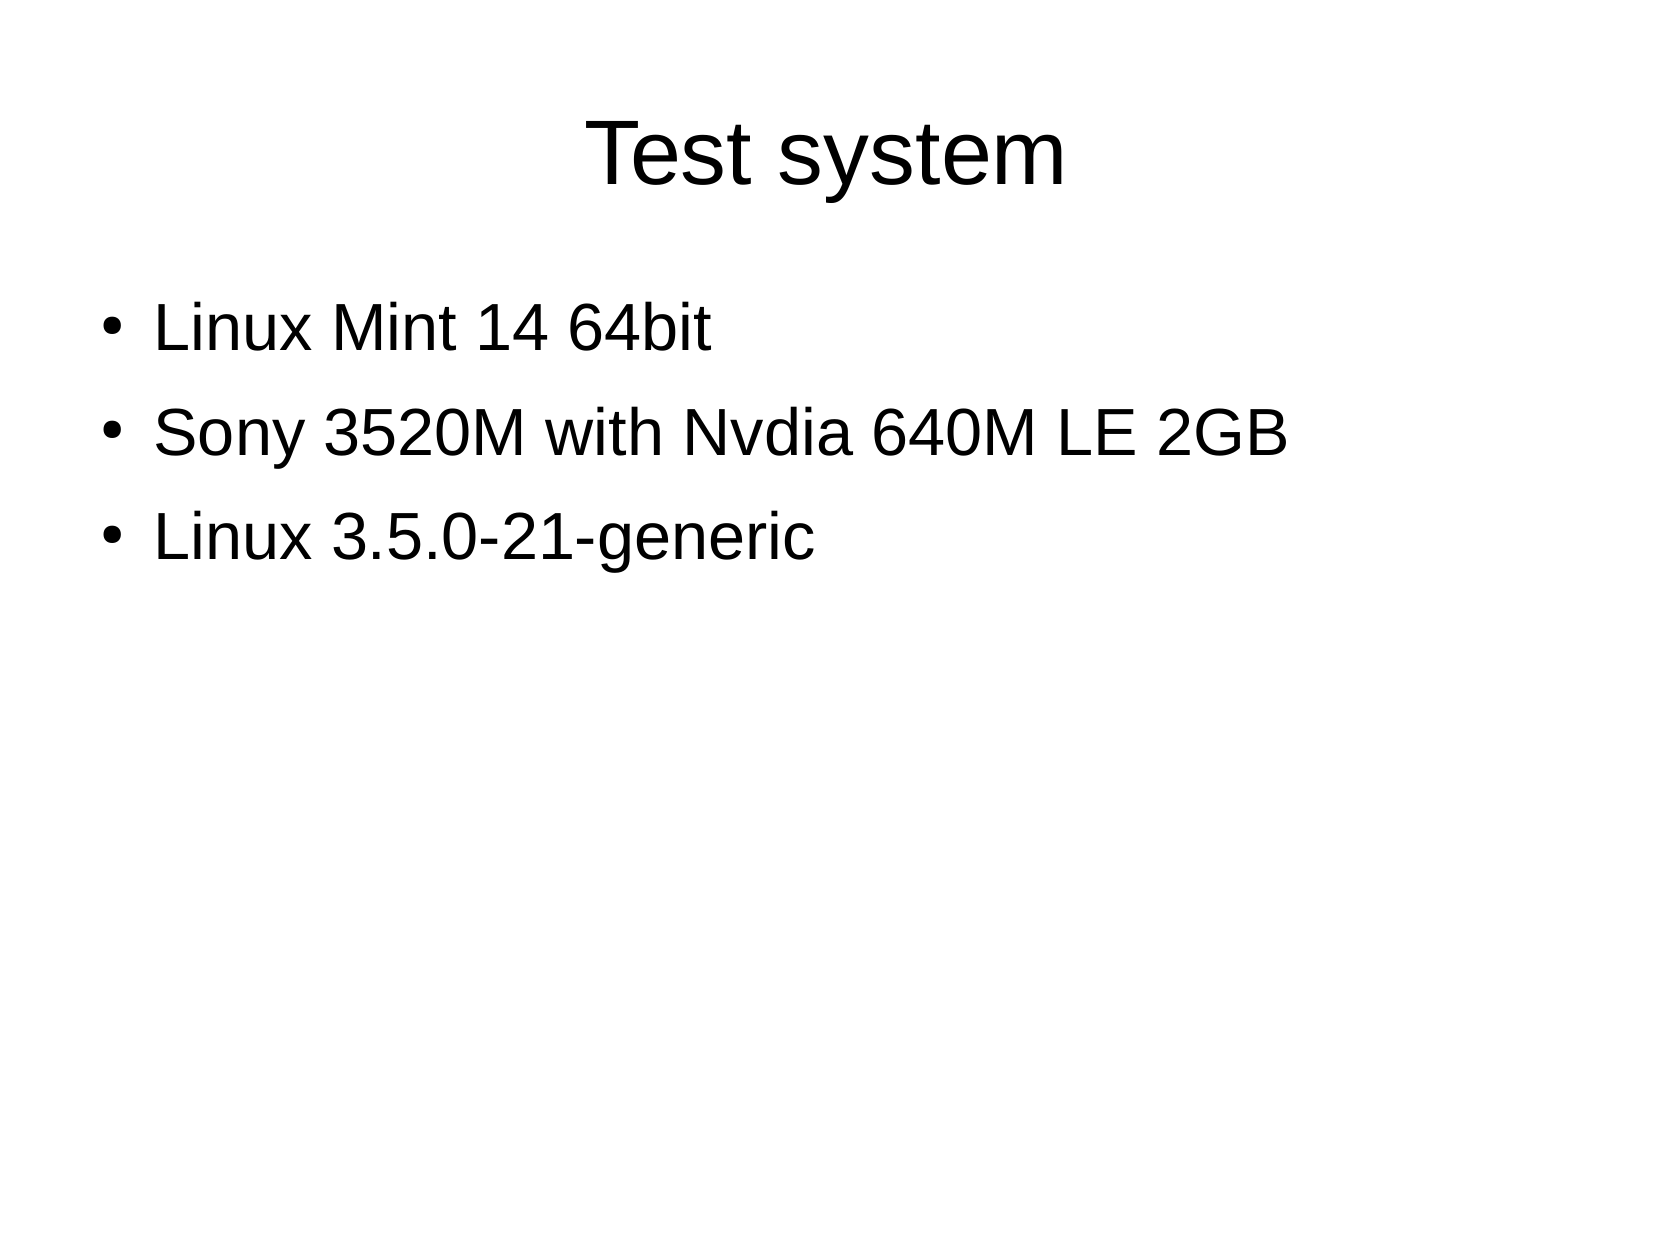

# Test system
Linux Mint 14 64bit
Sony 3520M with Nvdia 640M LE 2GB
Linux 3.5.0-21-generic